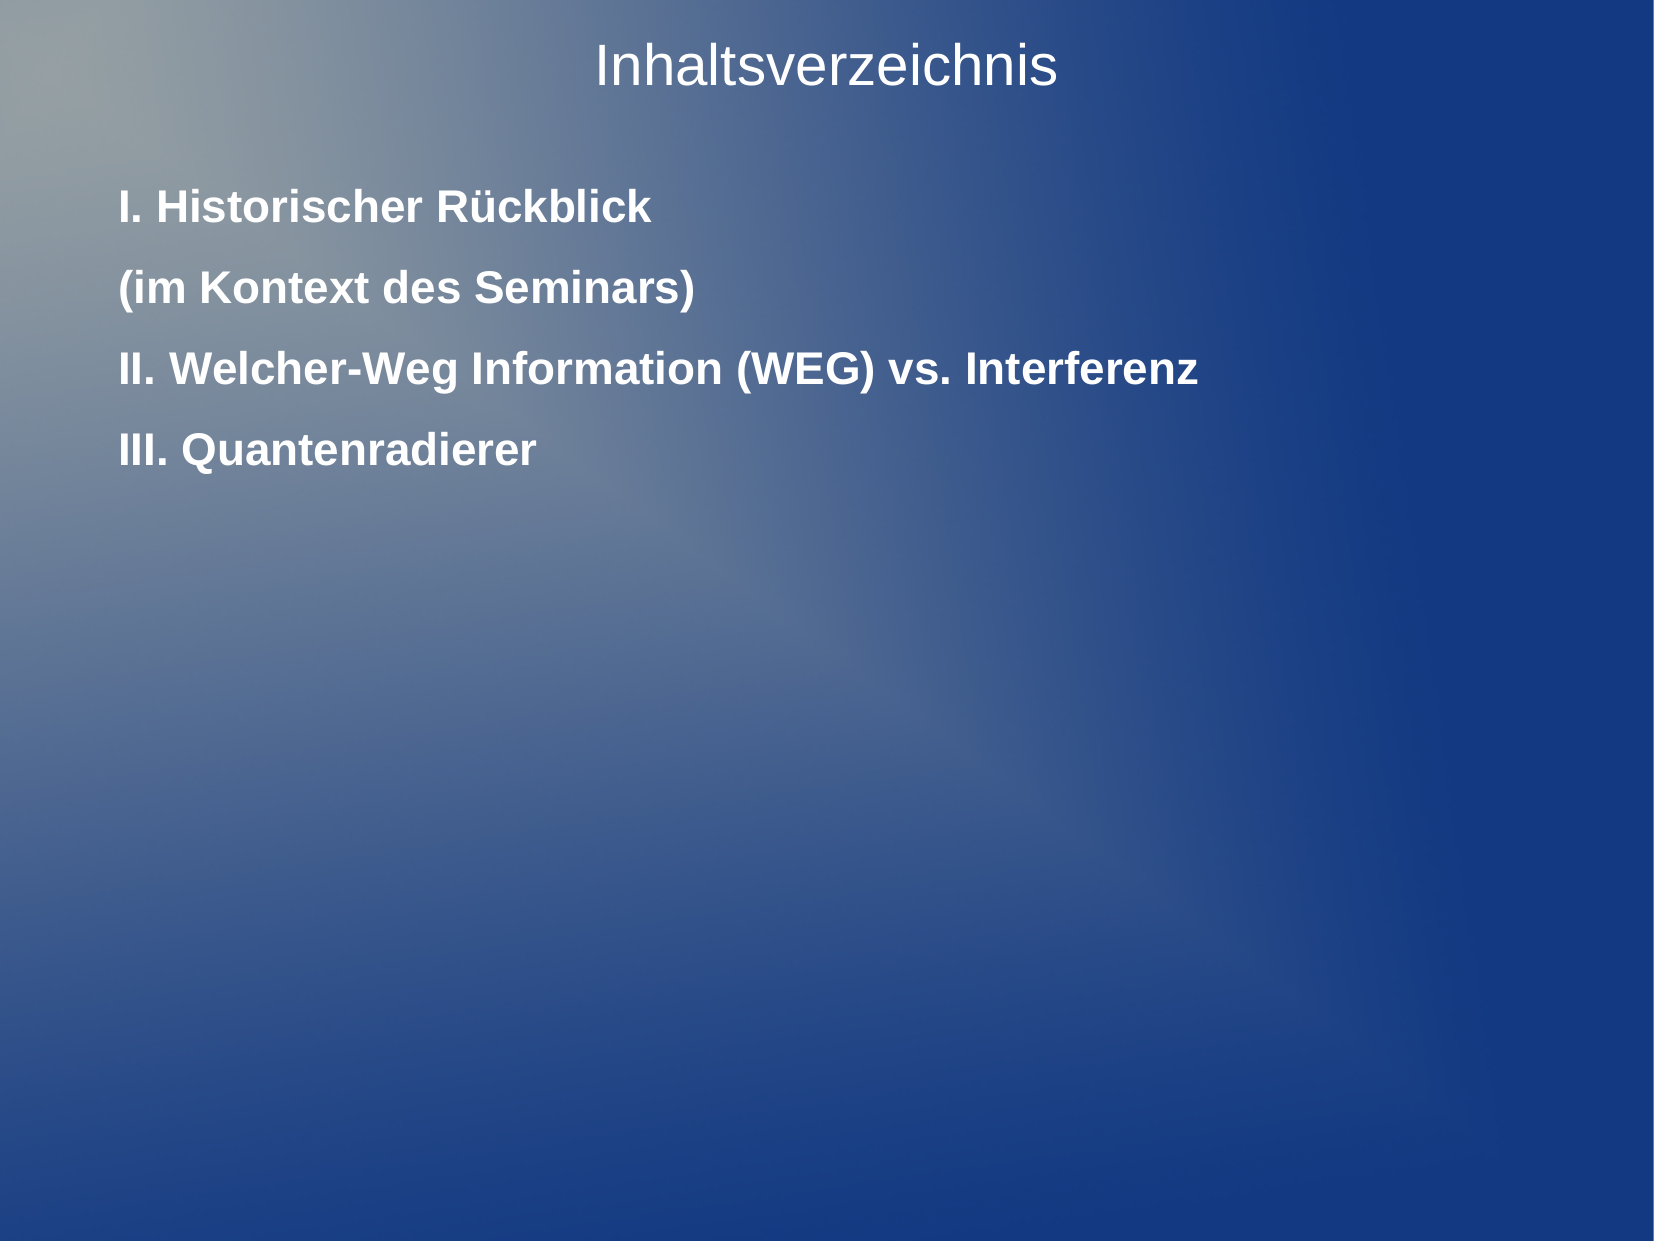

# Inhaltsverzeichnis
I. Historischer Rückblick
(im Kontext des Seminars)
II. Welcher-Weg Information (WEG) vs. Interferenz
III. Quantenradierer